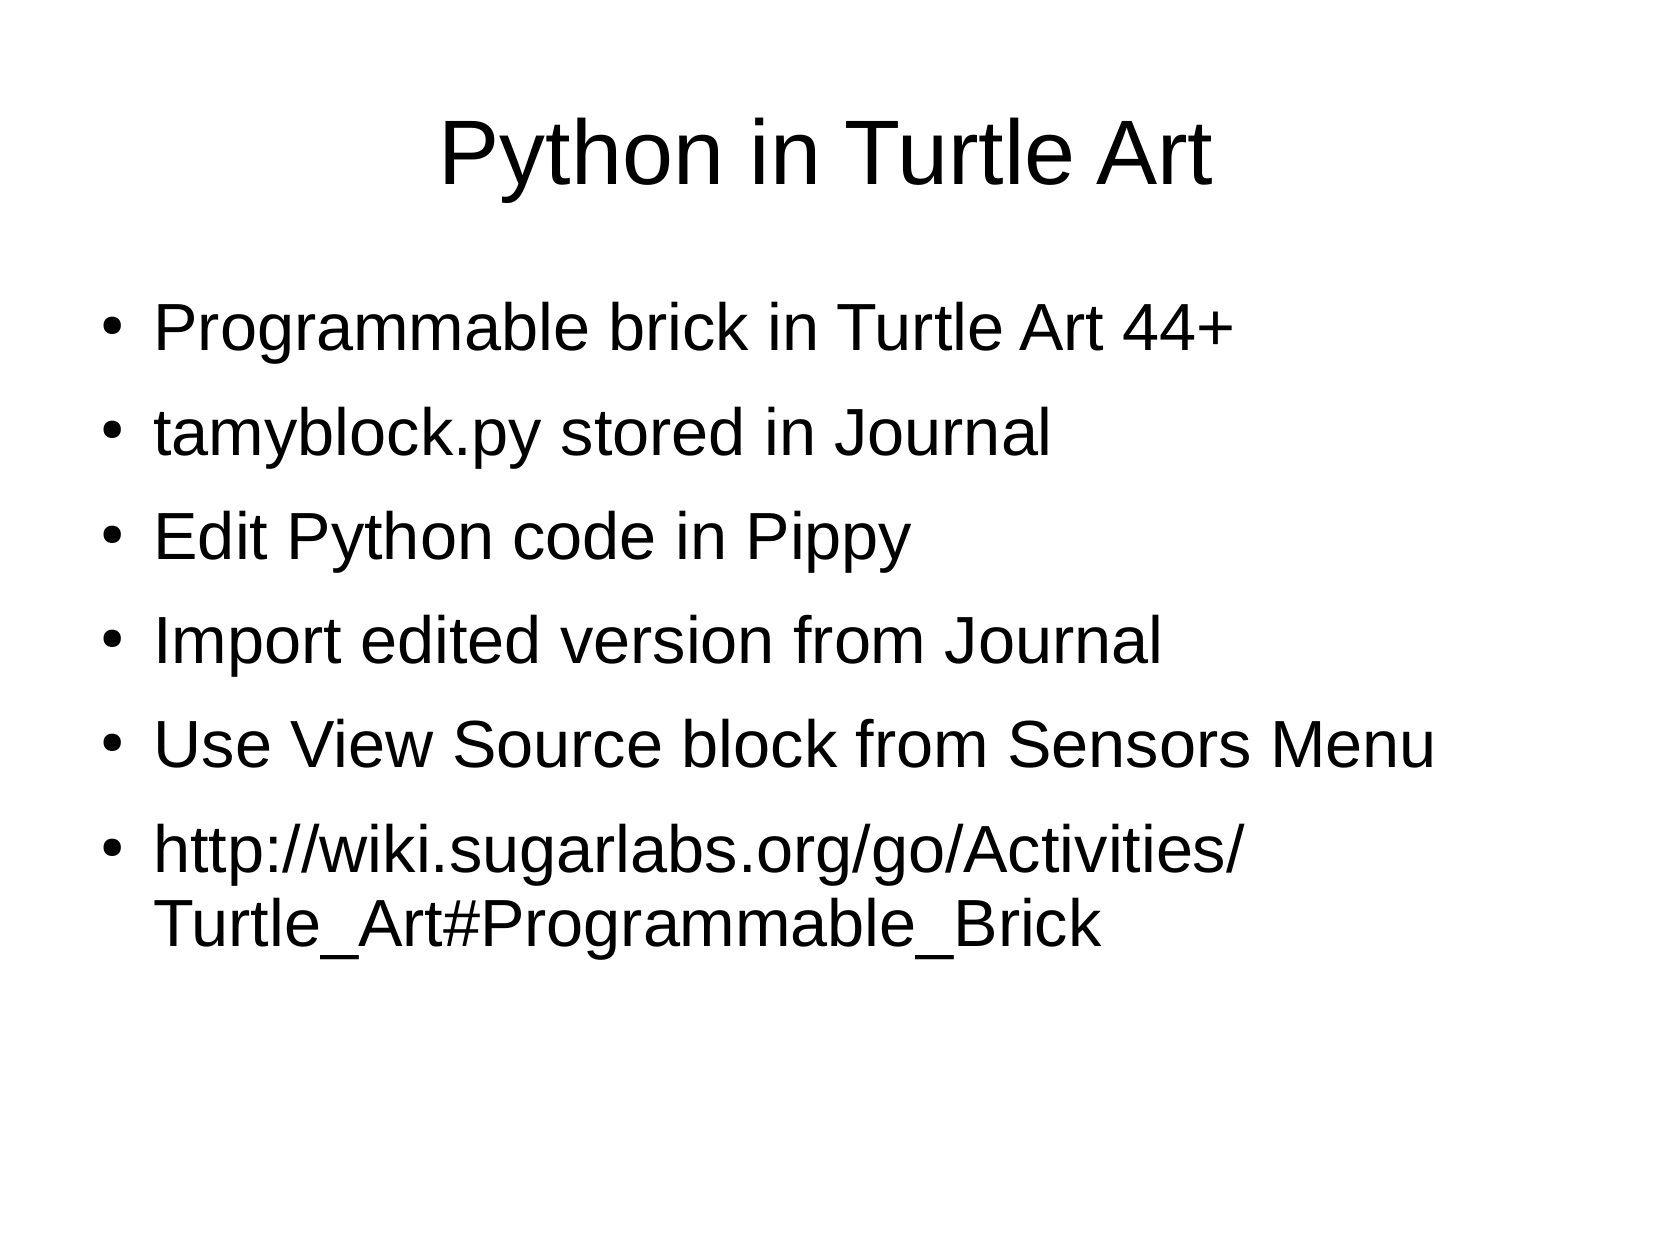

# Python in Turtle Art
Programmable brick in Turtle Art 44+
tamyblock.py stored in Journal
Edit Python code in Pippy
Import edited version from Journal
Use View Source block from Sensors Menu
http://wiki.sugarlabs.org/go/Activities/Turtle_Art#Programmable_Brick